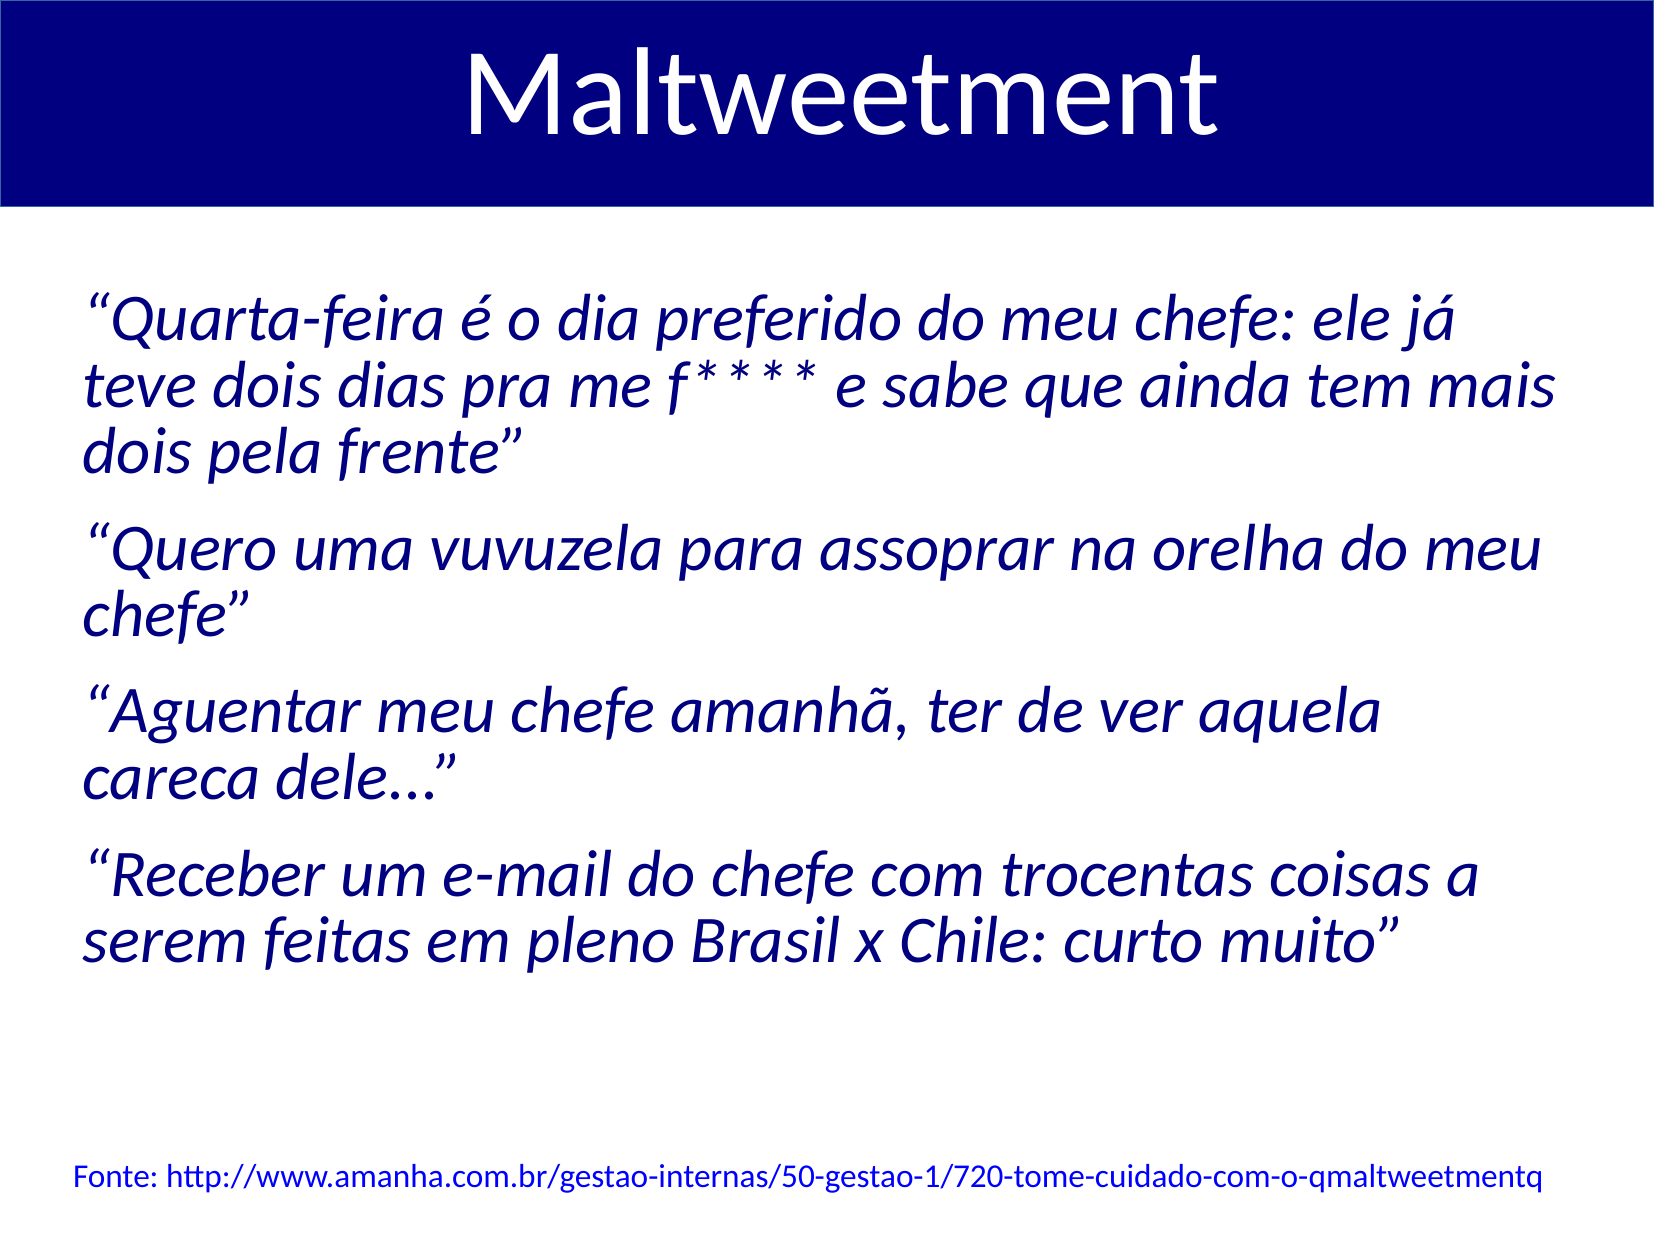

# Maltweetment
“Quarta-feira é o dia preferido do meu chefe: ele já teve dois dias pra me f**** e sabe que ainda tem mais dois pela frente”
“Quero uma vuvuzela para assoprar na orelha do meu chefe”
“Aguentar meu chefe amanhã, ter de ver aquela careca dele...”
“Receber um e-mail do chefe com trocentas coisas a serem feitas em pleno Brasil x Chile: curto muito”
Fonte: http://www.amanha.com.br/gestao-internas/50-gestao-1/720-tome-cuidado-com-o-qmaltweetmentq